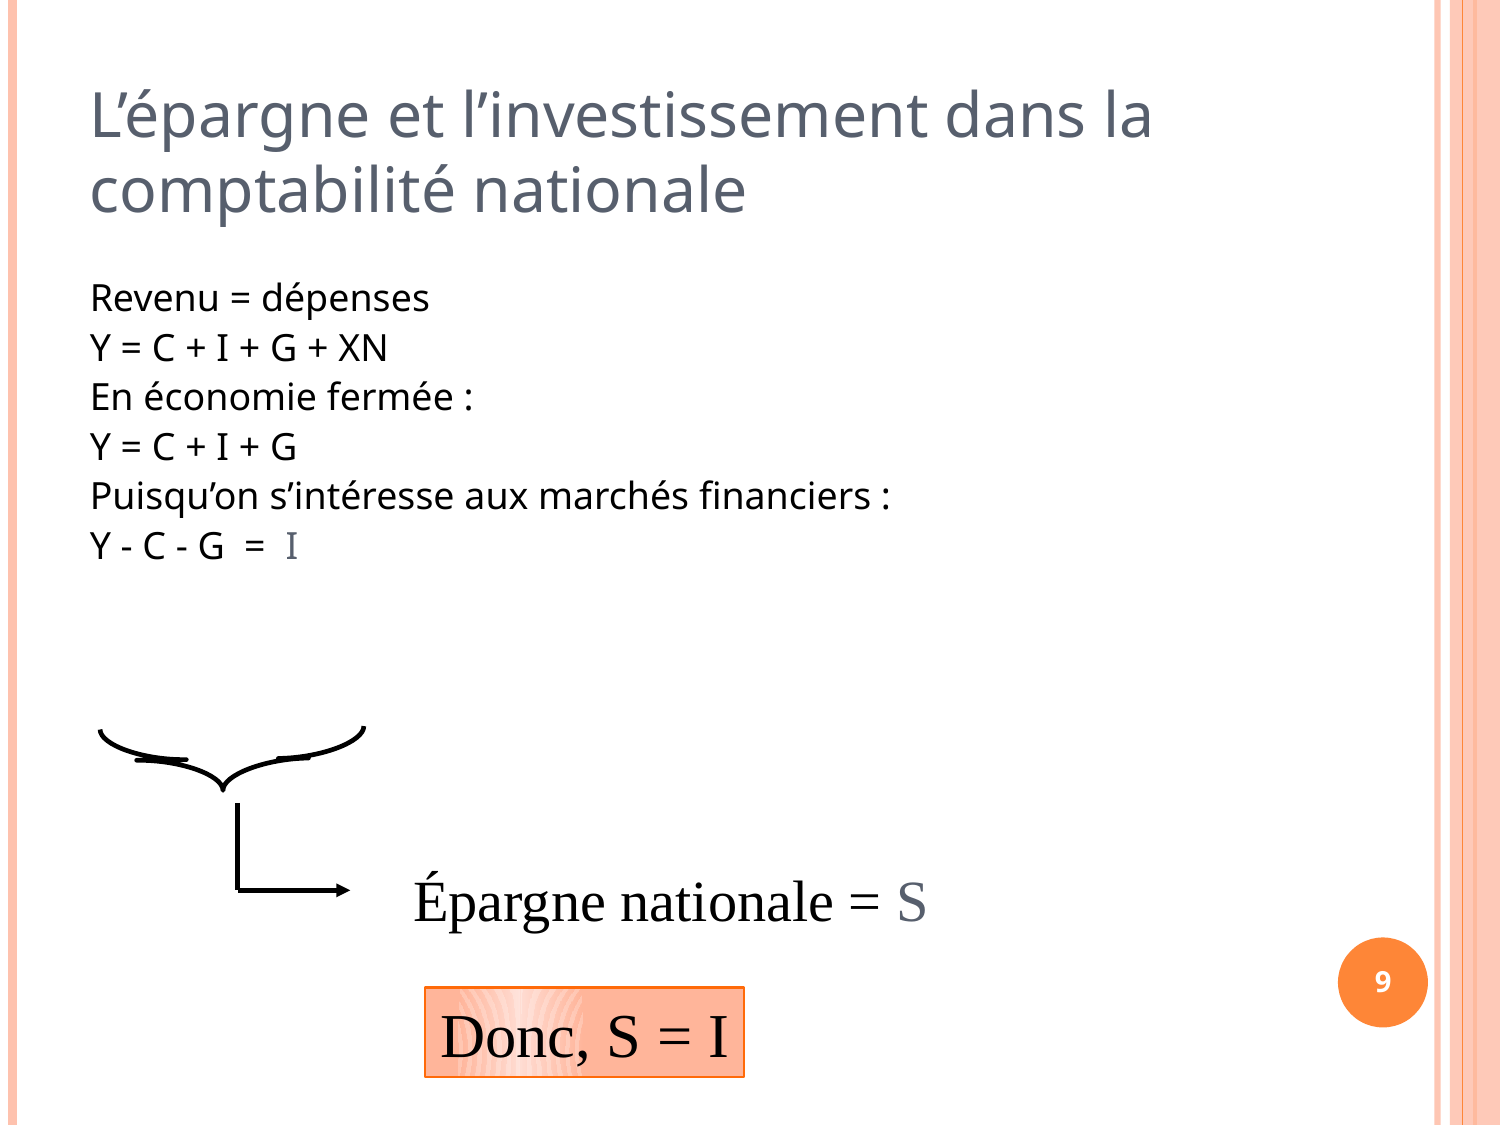

# L’épargne et l’investissement dans la comptabilité nationale
Revenu = dépenses
Y = C + I + G + XN
En économie fermée :
Y = C + I + G
Puisqu’on s’intéresse aux marchés financiers :
Y - C - G = I
Épargne nationale = S
Donc, S = I